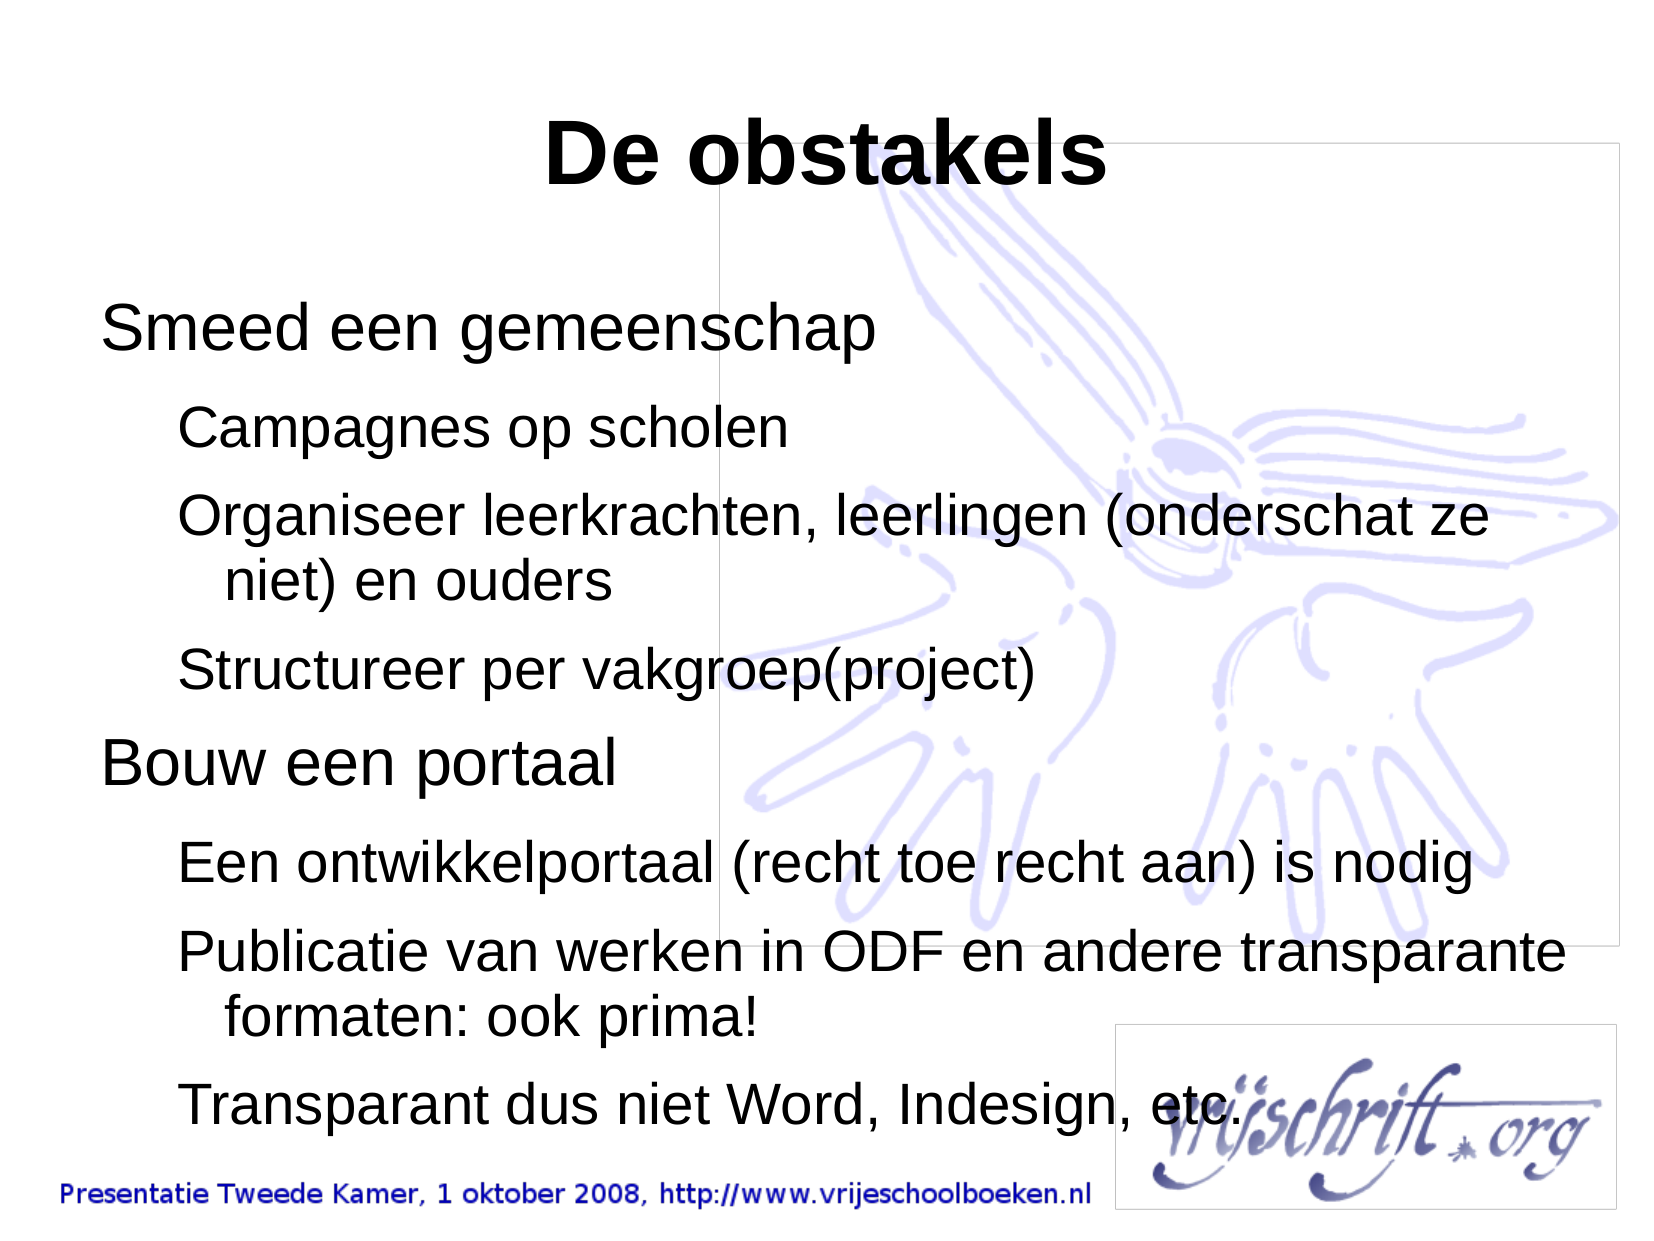

# De obstakels
Smeed een gemeenschap
Campagnes op scholen
Organiseer leerkrachten, leerlingen (onderschat ze niet) en ouders
Structureer per vakgroep(project)
Bouw een portaal
Een ontwikkelportaal (recht toe recht aan) is nodig
Publicatie van werken in ODF en andere transparante formaten: ook prima!
Transparant dus niet Word, Indesign, etc.